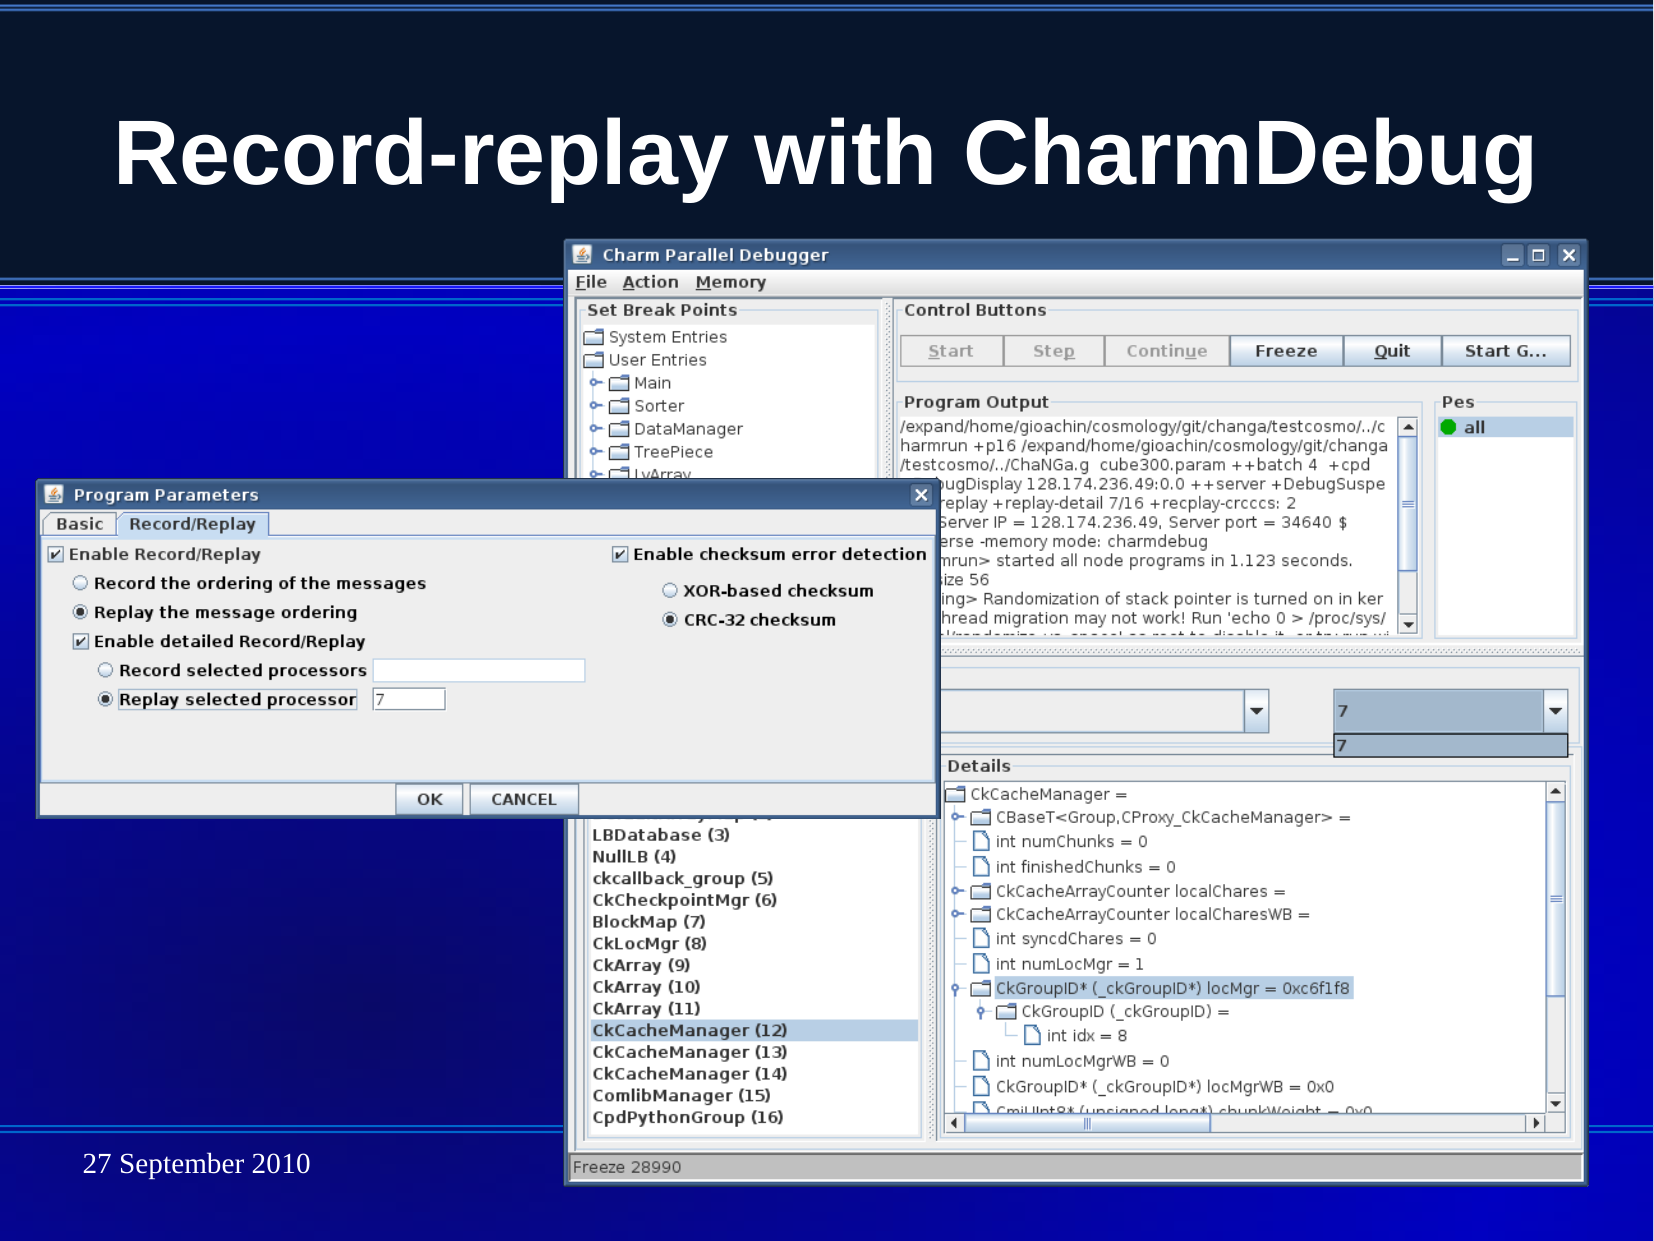

# Record-replay with CharmDebug
27 September 2010
Filippo Gioachin
56